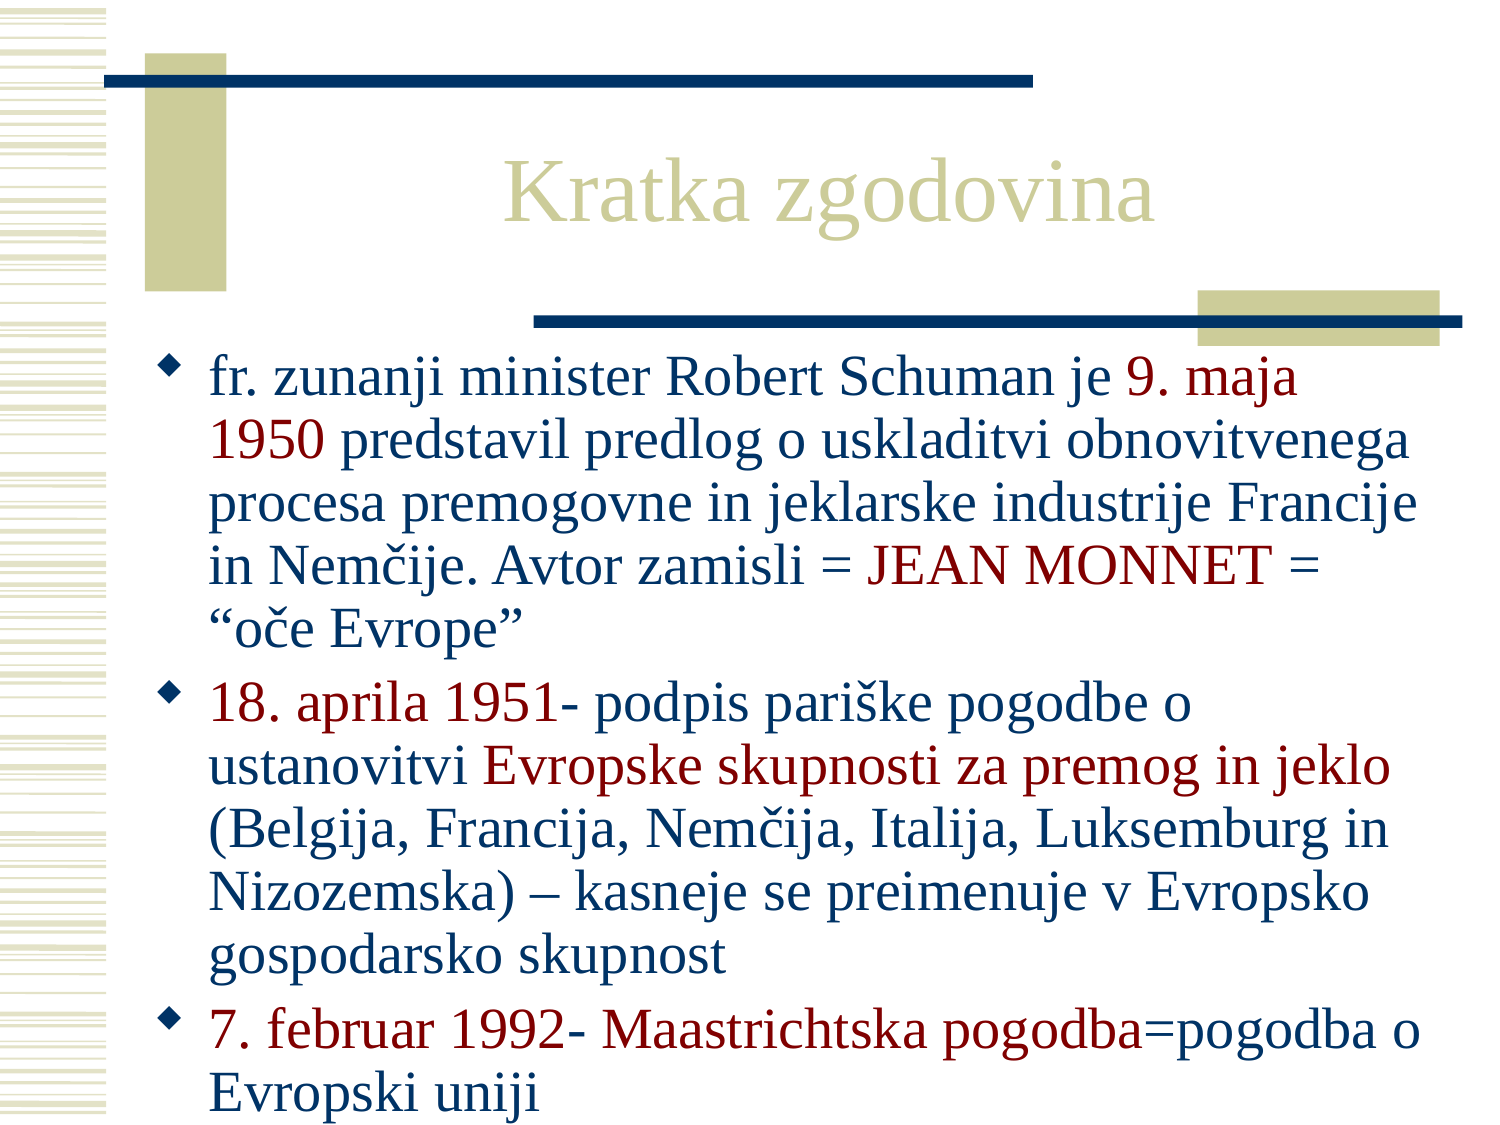

# Kratka zgodovina
fr. zunanji minister Robert Schuman je 9. maja 1950 predstavil predlog o uskladitvi obnovitvenega procesa premogovne in jeklarske industrije Francije in Nemčije. Avtor zamisli = JEAN MONNET = “oče Evrope”
18. aprila 1951- podpis pariške pogodbe o ustanovitvi Evropske skupnosti za premog in jeklo (Belgija, Francija, Nemčija, Italija, Luksemburg in Nizozemska) – kasneje se preimenuje v Evropsko gospodarsko skupnost
7. februar 1992- Maastrichtska pogodba=pogodba o Evropski uniji